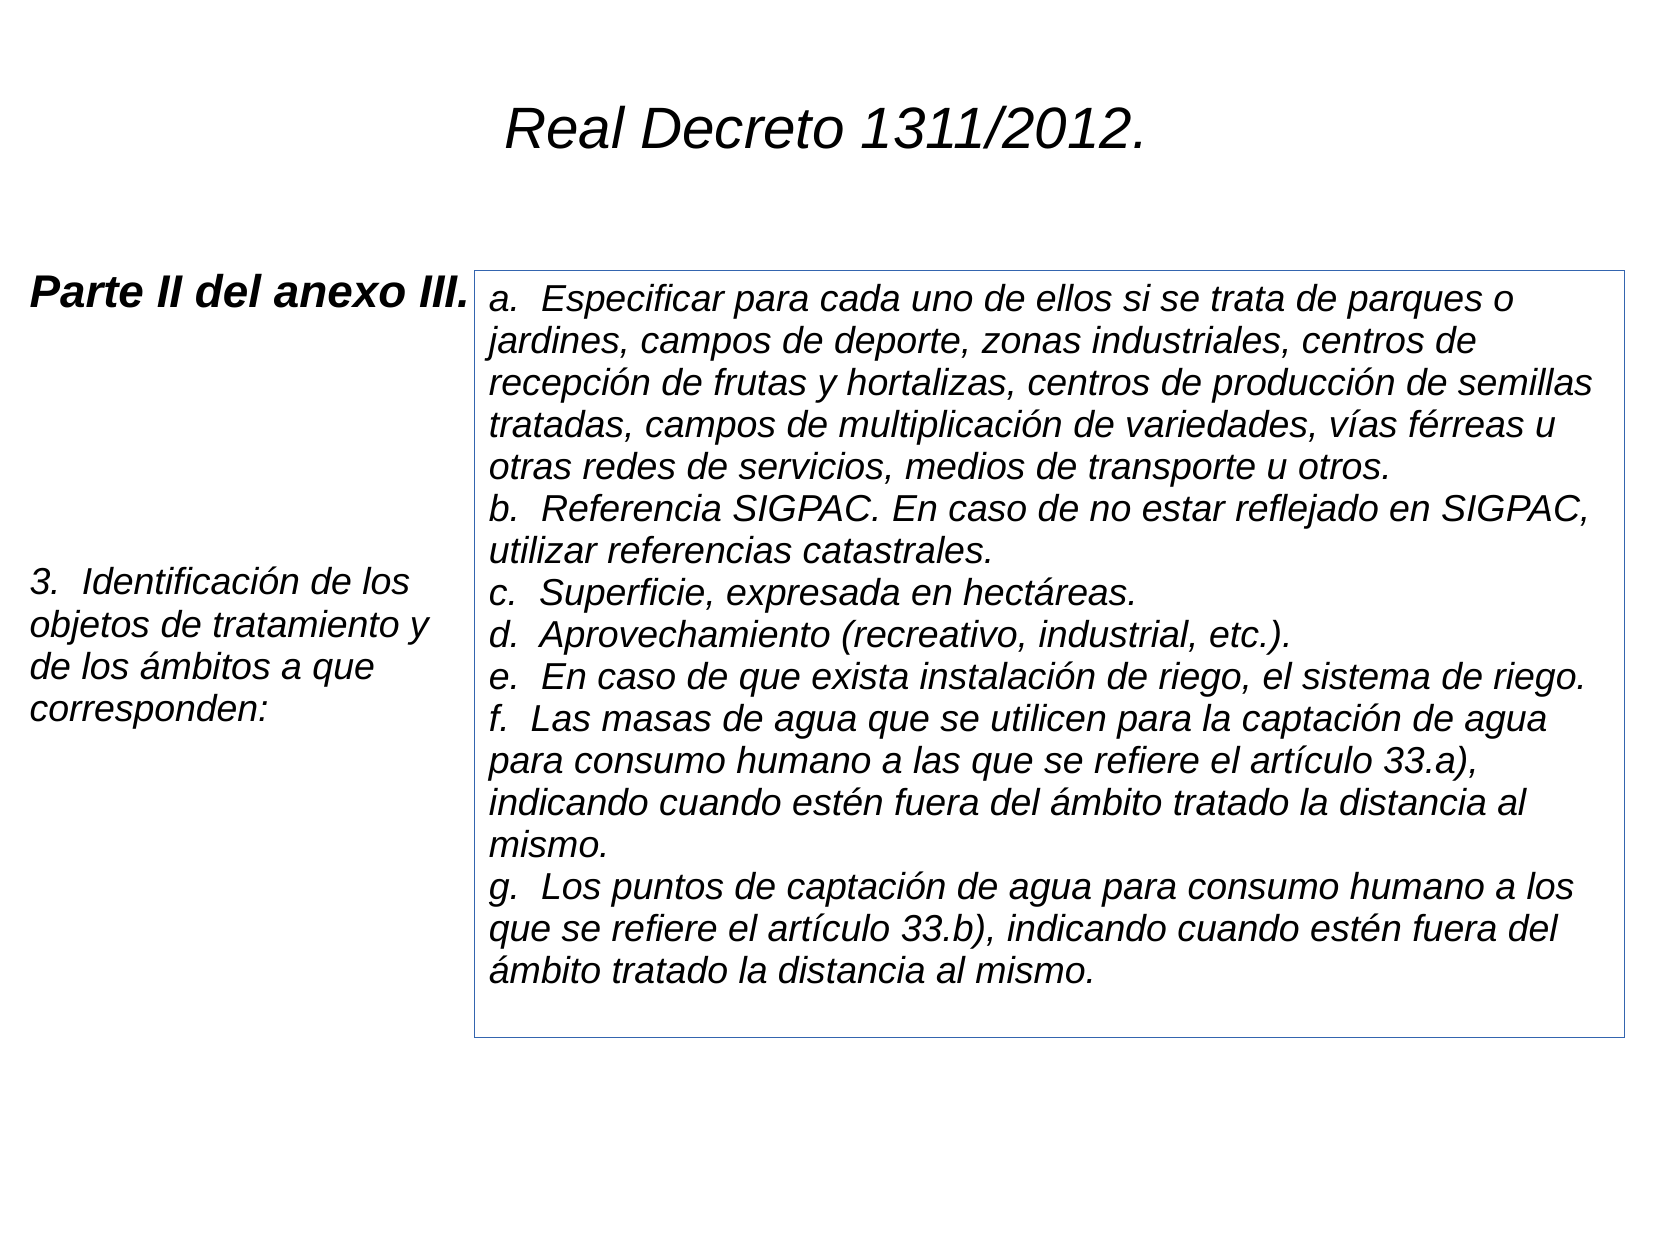

# Real Decreto 1311/2012.
Parte II del anexo III.
3. Identificación de los objetos de tratamiento y de los ámbitos a que corresponden:
a. Especificar para cada uno de ellos si se trata de parques o jardines, campos de deporte, zonas industriales, centros de recepción de frutas y hortalizas, centros de producción de semillas tratadas, campos de multiplicación de variedades, vías férreas u otras redes de servicios, medios de transporte u otros.
b. Referencia SIGPAC. En caso de no estar reflejado en SIGPAC, utilizar referencias catastrales.
c. Superficie, expresada en hectáreas.
d. Aprovechamiento (recreativo, industrial, etc.).
e. En caso de que exista instalación de riego, el sistema de riego.
f. Las masas de agua que se utilicen para la captación de agua para consumo humano a las que se refiere el artículo 33.a), indicando cuando estén fuera del ámbito tratado la distancia al mismo.
g. Los puntos de captación de agua para consumo humano a los que se refiere el artículo 33.b), indicando cuando estén fuera del ámbito tratado la distancia al mismo.